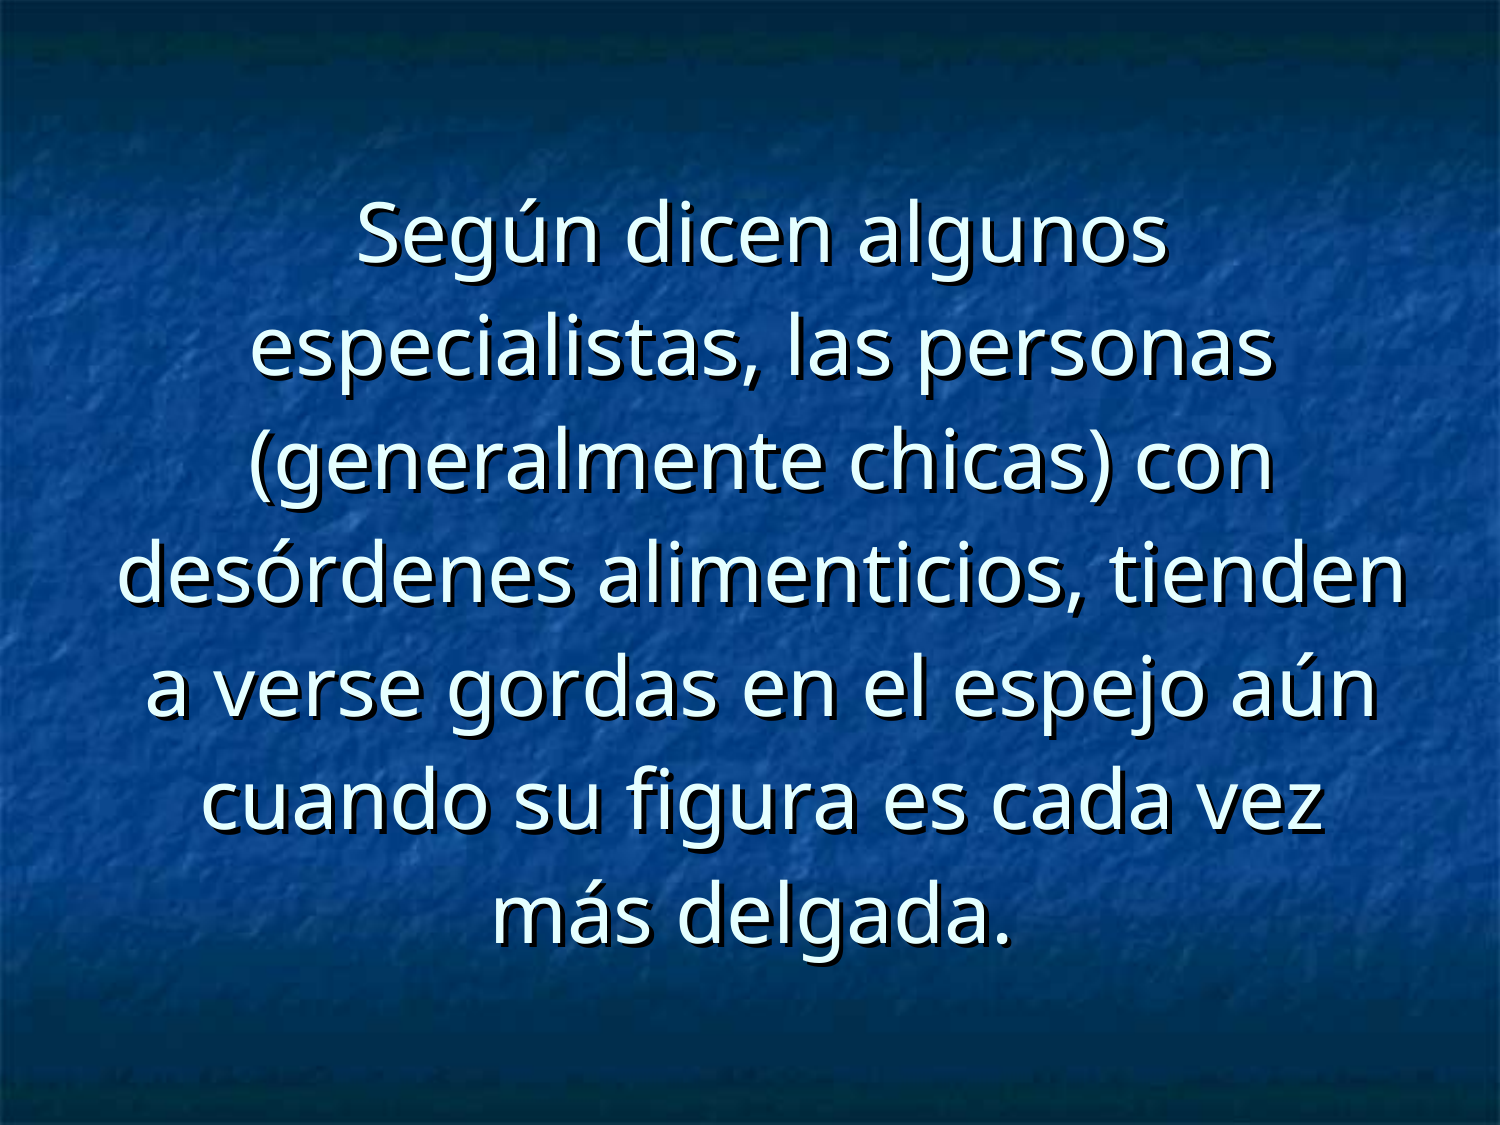

# Según dicen algunos especialistas, las personas (generalmente chicas) con desórdenes alimenticios, tienden a verse gordas en el espejo aún cuando su figura es cada vez más delgada.